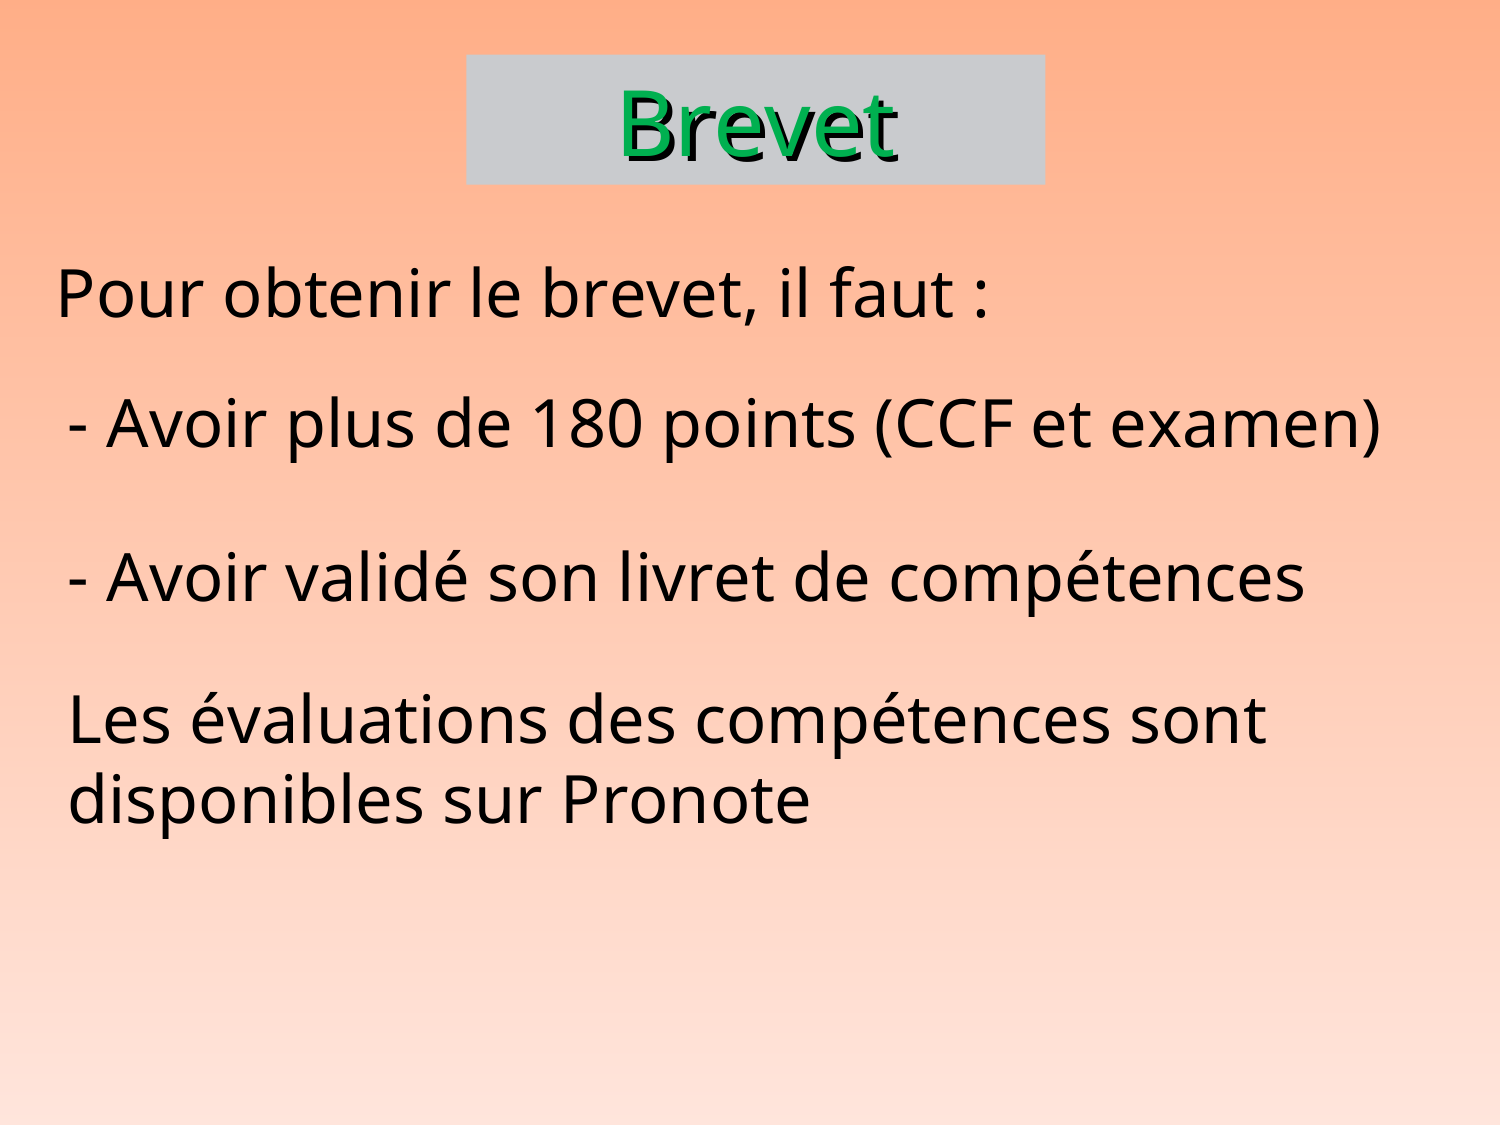

Brevet
Pour obtenir le brevet, il faut :
 Avoir plus de 180 points (CCF et examen)
 Avoir validé son livret de compétences
Les évaluations des compétences sont disponibles sur Pronote